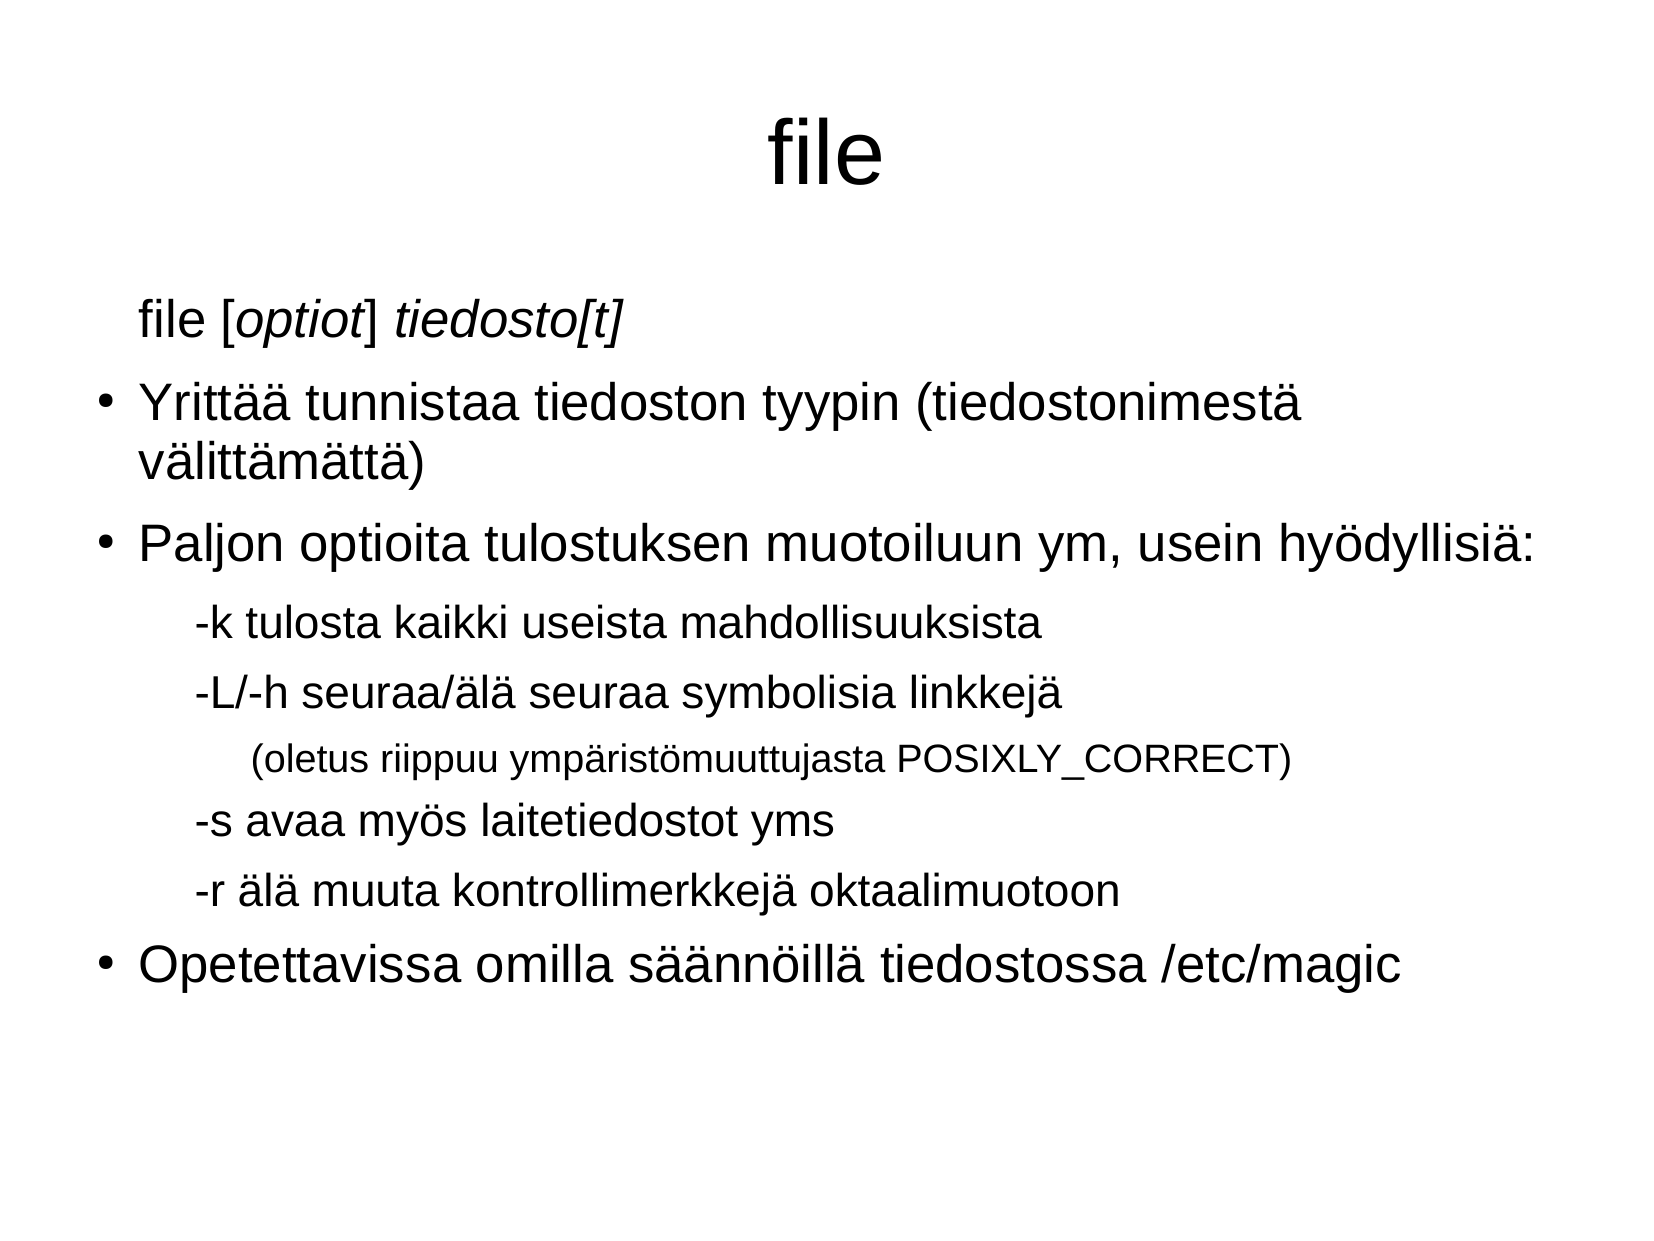

# file
file [optiot] tiedosto[t]
Yrittää tunnistaa tiedoston tyypin (tiedostonimestä välittämättä)
Paljon optioita tulostuksen muotoiluun ym, usein hyödyllisiä:
-k tulosta kaikki useista mahdollisuuksista
-L/-h seuraa/älä seuraa symbolisia linkkejä
(oletus riippuu ympäristömuuttujasta POSIXLY_CORRECT)
-s avaa myös laitetiedostot yms
-r älä muuta kontrollimerkkejä oktaalimuotoon
Opetettavissa omilla säännöillä tiedostossa /etc/magic